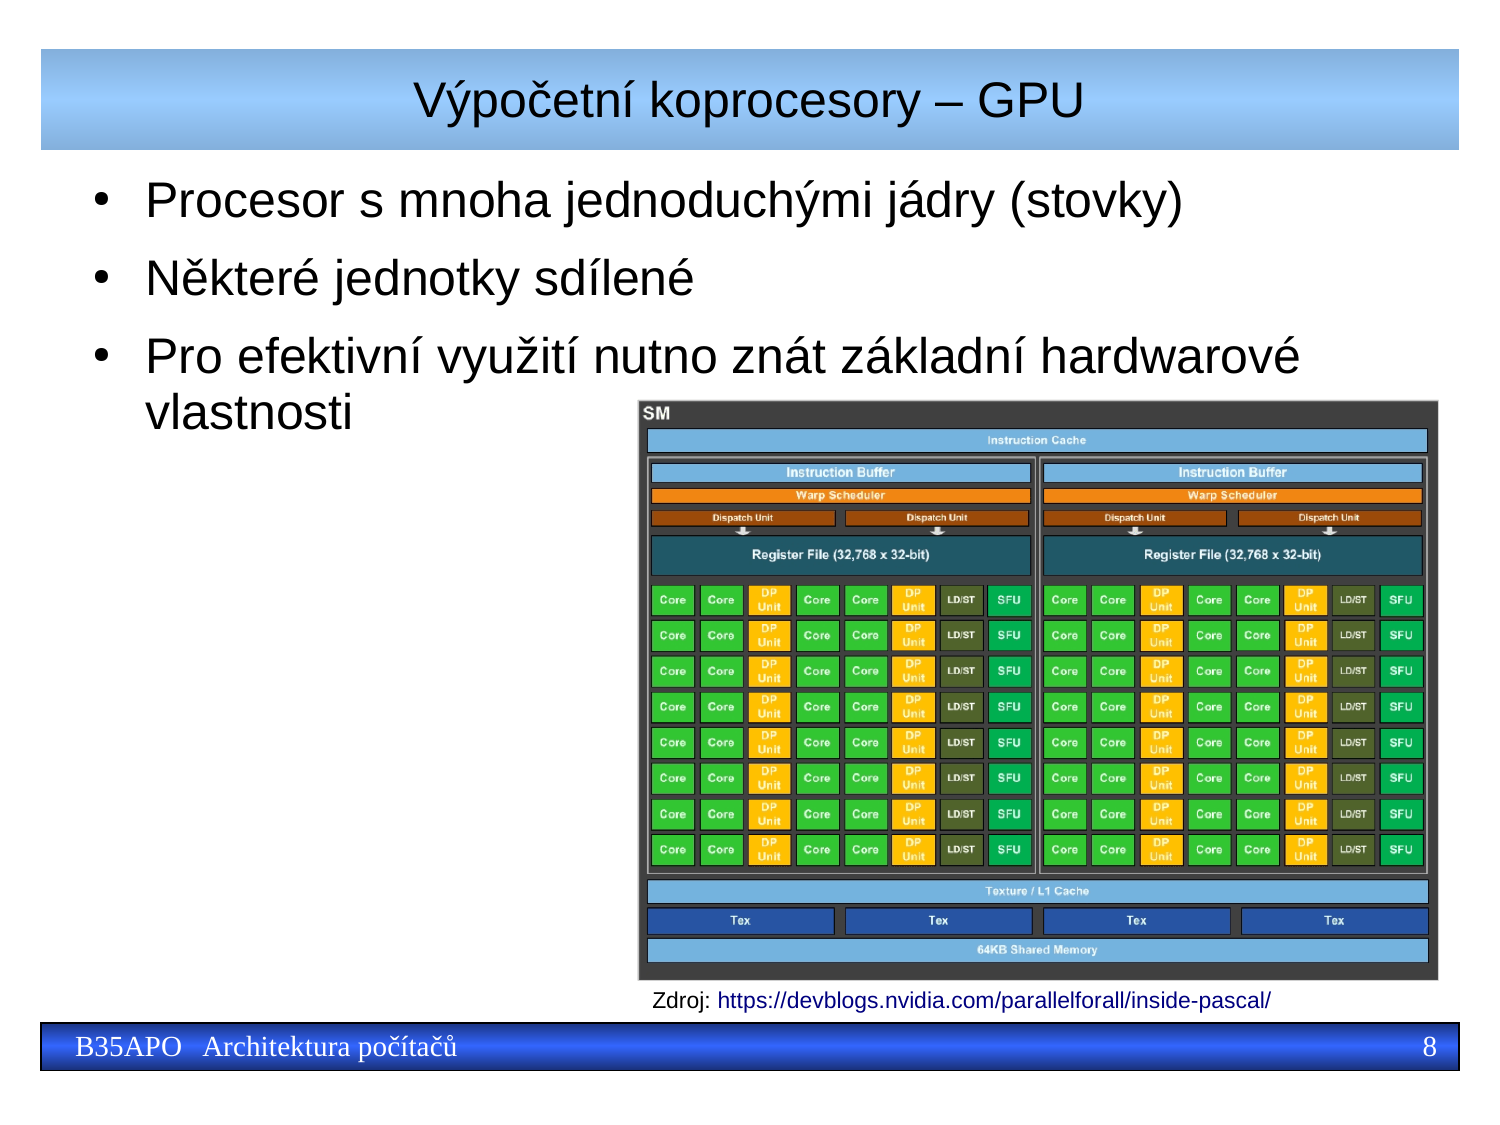

# Výpočetní koprocesory – GPU
Procesor s mnoha jednoduchými jádry (stovky)
Některé jednotky sdílené
Pro efektivní využití nutno znát základní hardwarové vlastnosti
Zdroj: https://devblogs.nvidia.com/parallelforall/inside-pascal/
B35APO Architektura počítačů
8